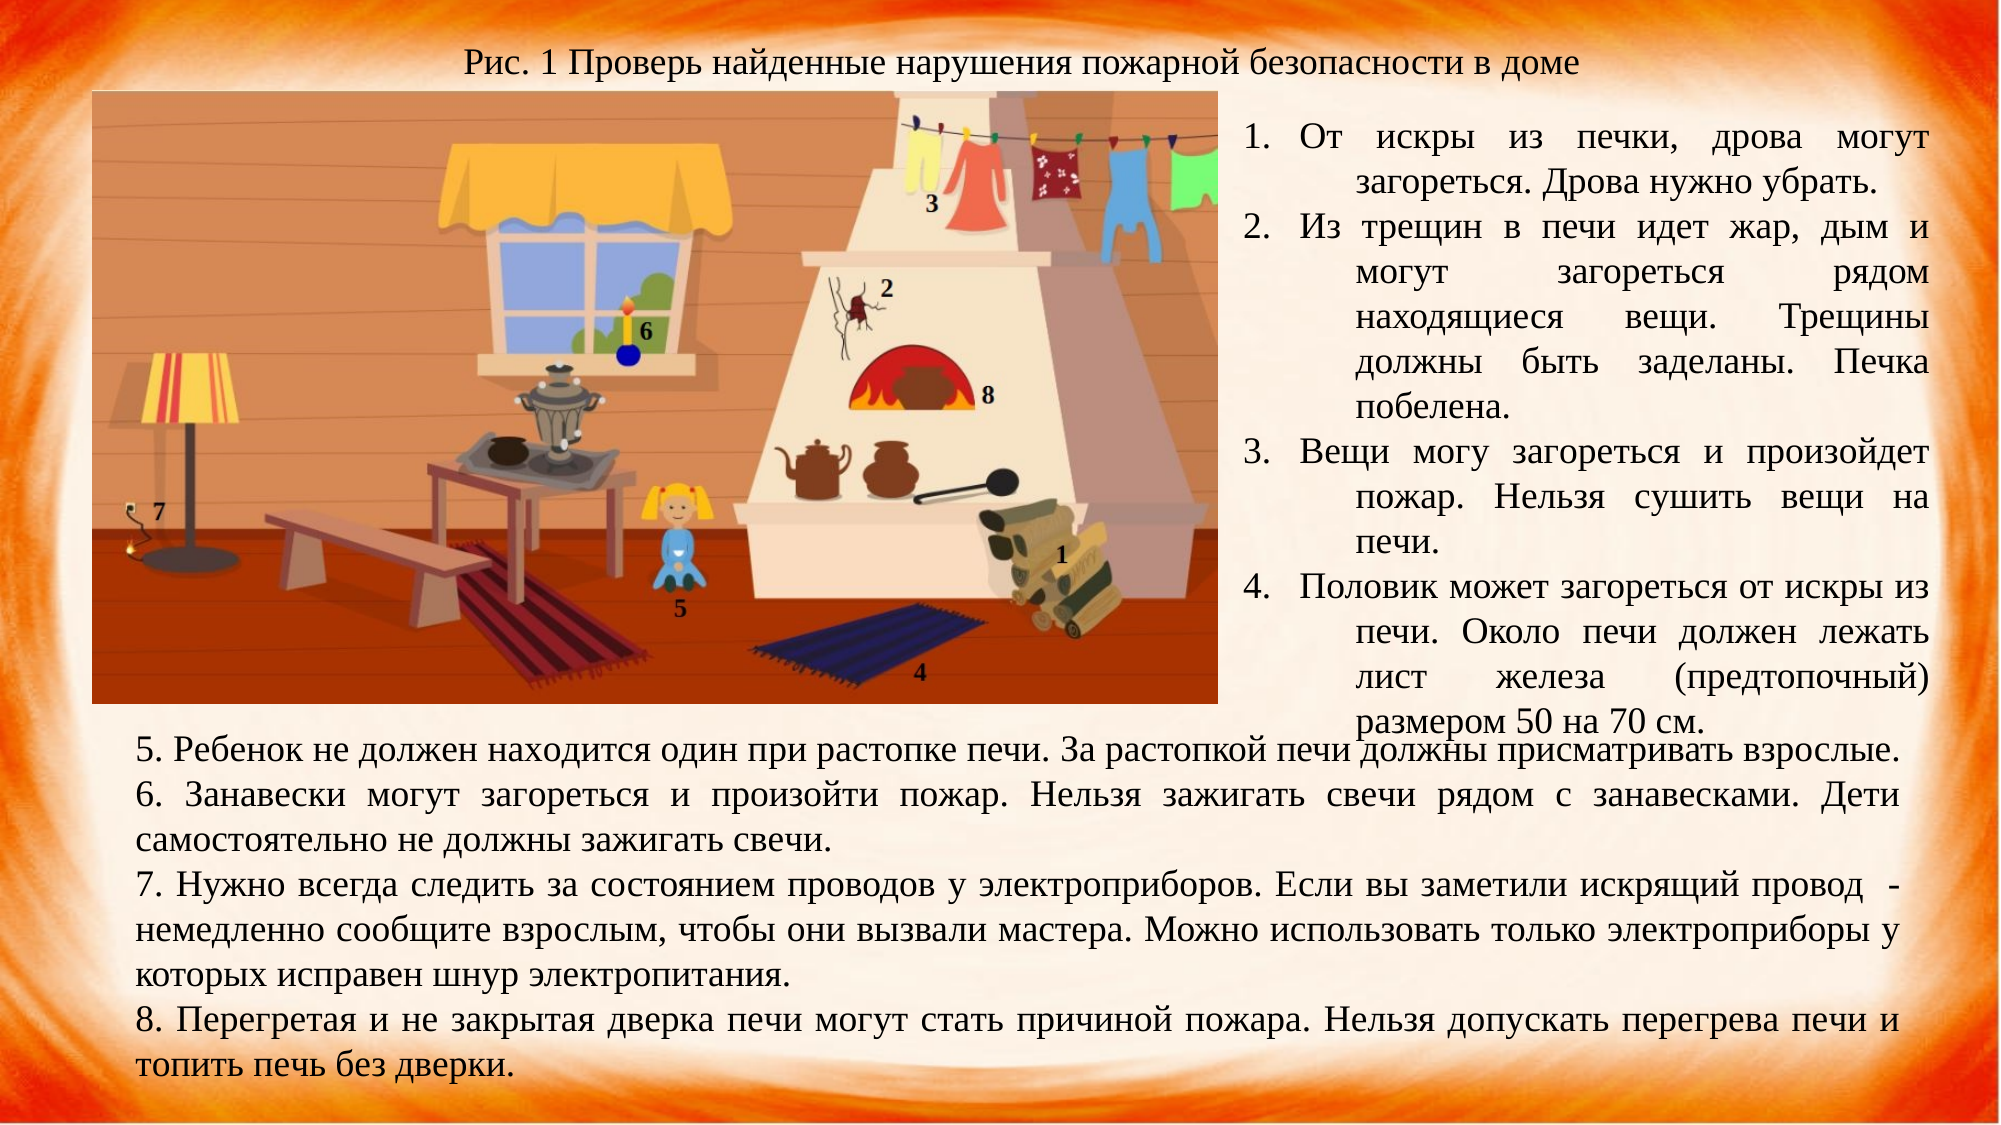

Рис. 1 Проверь найденные нарушения пожарной безопасности в доме
От искры из печки, дрова могут загореться. Дрова нужно убрать.
Из трещин в печи идет жар, дым и могут загореться рядом находящиеся вещи. Трещины должны быть заделаны. Печка побелена.
Вещи могу загореться и произойдет пожар. Нельзя сушить вещи на печи.
Половик может загореться от искры из печи. Около печи должен лежать лист железа (предтопочный) размером 50 на 70 см.
5. Ребенок не должен находится один при растопке печи. За растопкой печи должны присматривать взрослые.
6. Занавески могут загореться и произойти пожар. Нельзя зажигать свечи рядом с занавесками. Дети самостоятельно не должны зажигать свечи.
7. Нужно всегда следить за состоянием проводов у электроприборов. Если вы заметили искрящий провод - немедленно сообщите взрослым, чтобы они вызвали мастера. Можно использовать только электроприборы у которых исправен шнур электропитания.
8. Перегретая и не закрытая дверка печи могут стать причиной пожара. Нельзя допускать перегрева печи и топить печь без дверки.